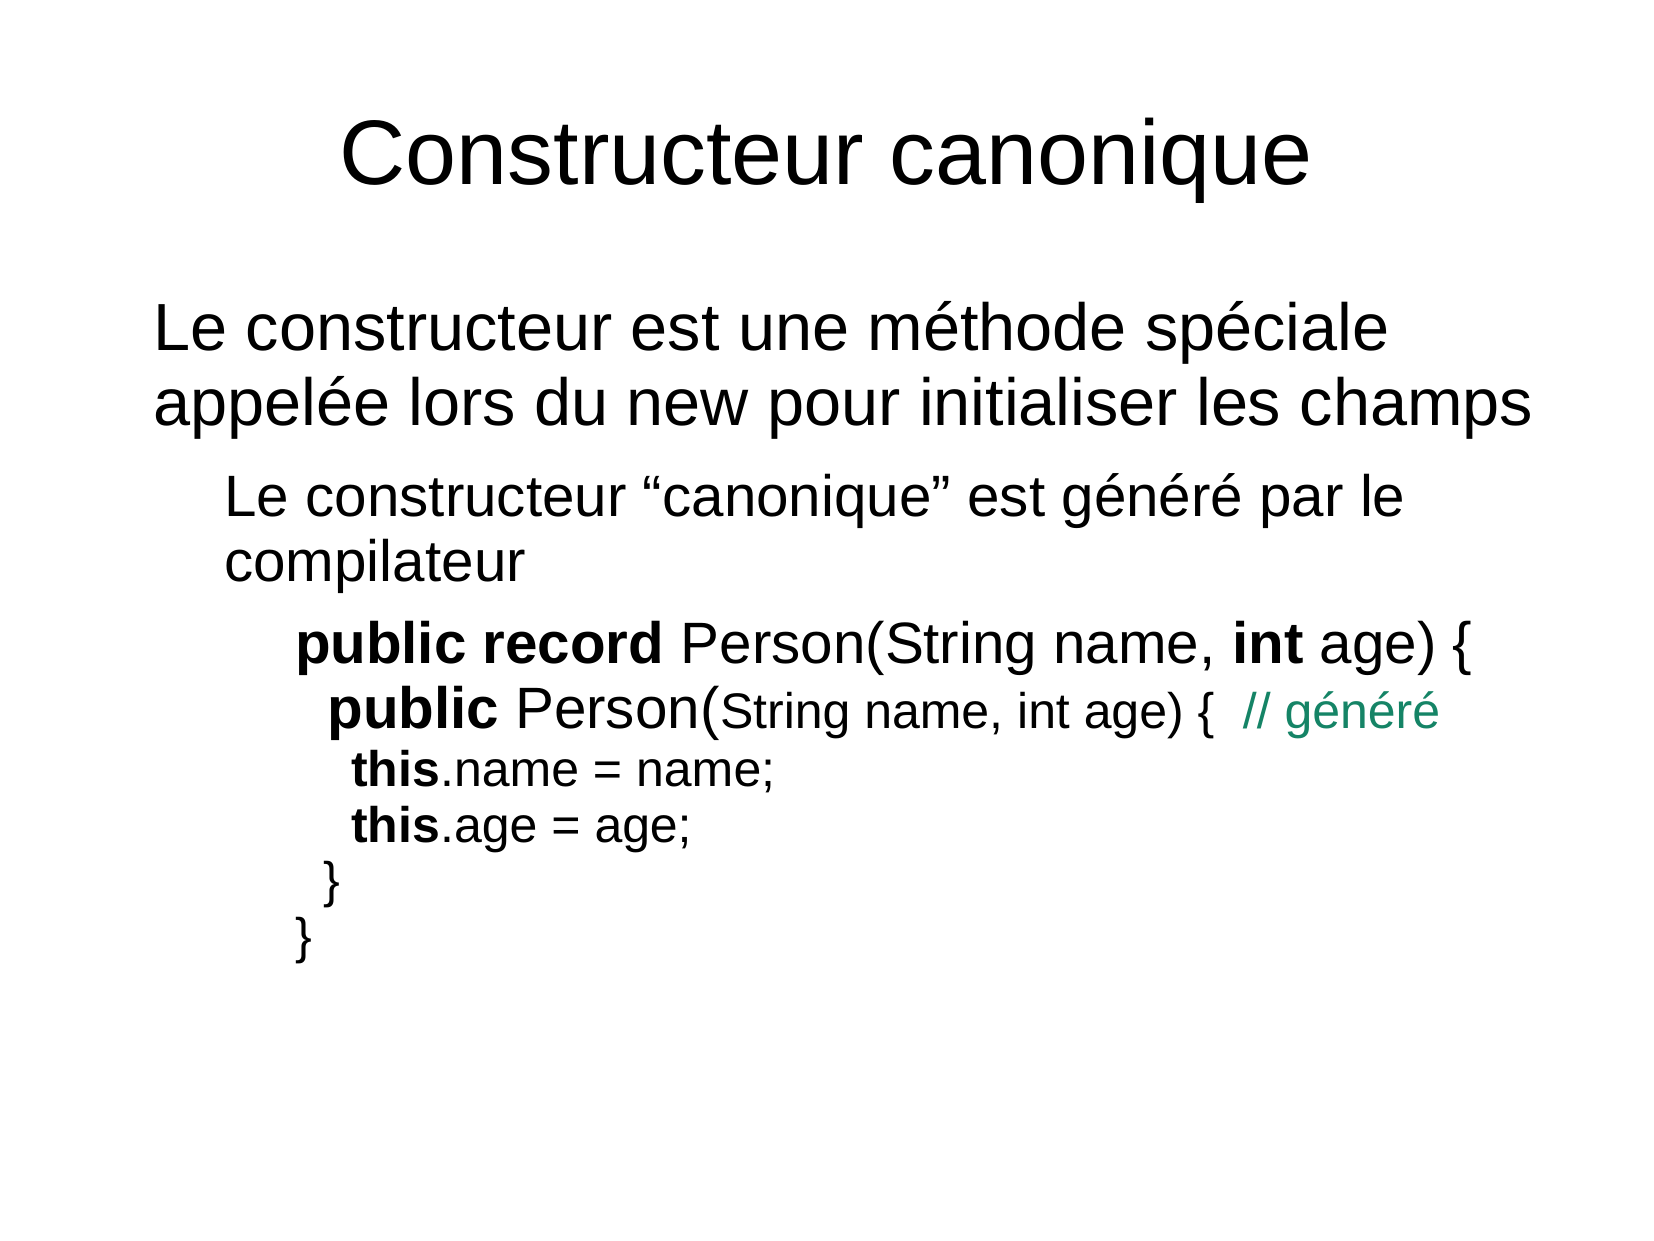

# Constructeur canonique
Le constructeur est une méthode spéciale appelée lors du new pour initialiser les champs
Le constructeur “canonique” est généré par le compilateur
public record Person(String name, int age) {
 public Person(String name, int age) { // généré
 this.name = name;
 this.age = age;
 }
}